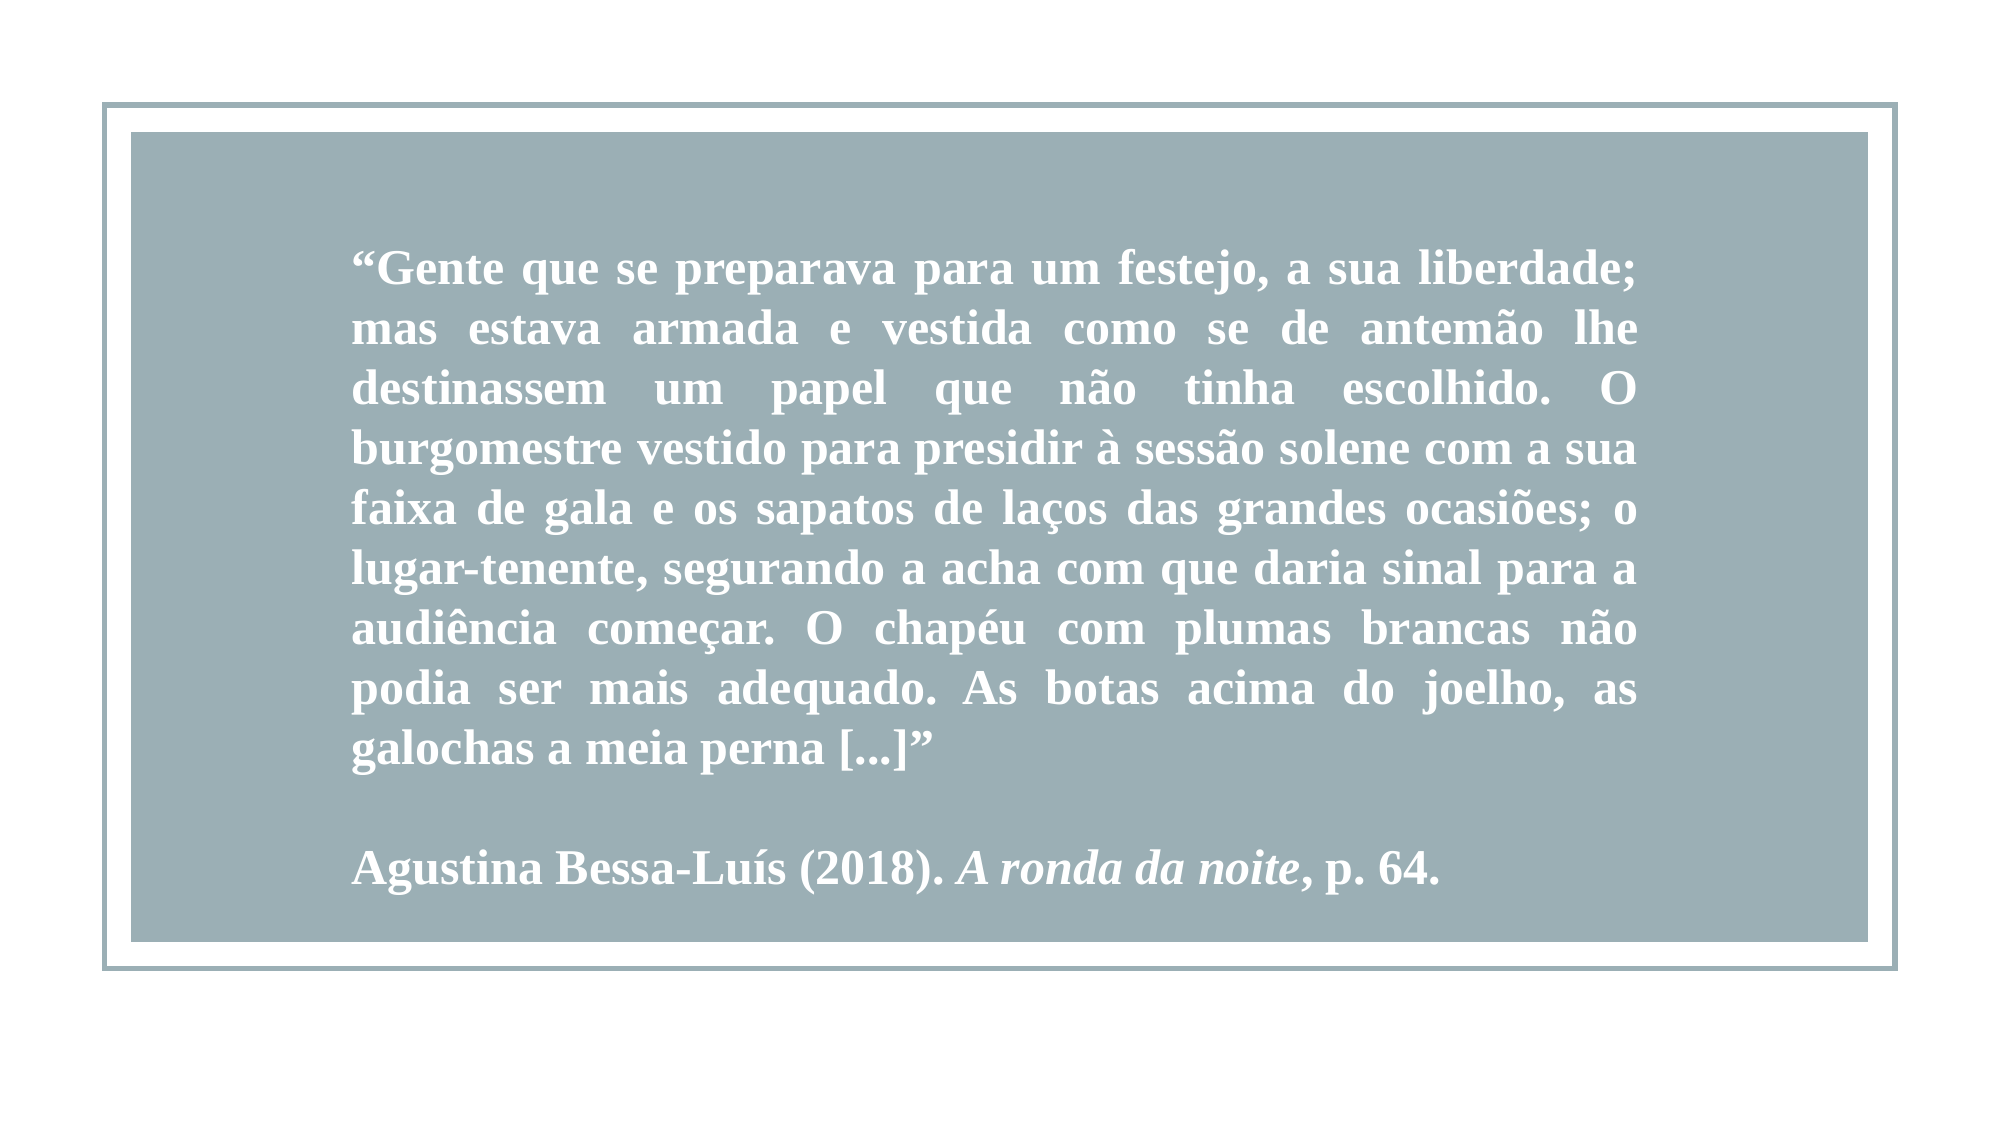

“Gente que se preparava para um festejo, a sua liberdade; mas estava armada e vestida como se de antemão lhe destinassem um papel que não tinha escolhido. O burgomestre vestido para presidir à sessão solene com a sua faixa de gala e os sapatos de laços das grandes ocasiões; o lugar-tenente, segurando a acha com que daria sinal para a audiência começar. O chapéu com plumas brancas não podia ser mais adequado. As botas acima do joelho, as galochas a meia perna [...]”
Agustina Bessa-Luís (2018). A ronda da noite, p. 64.